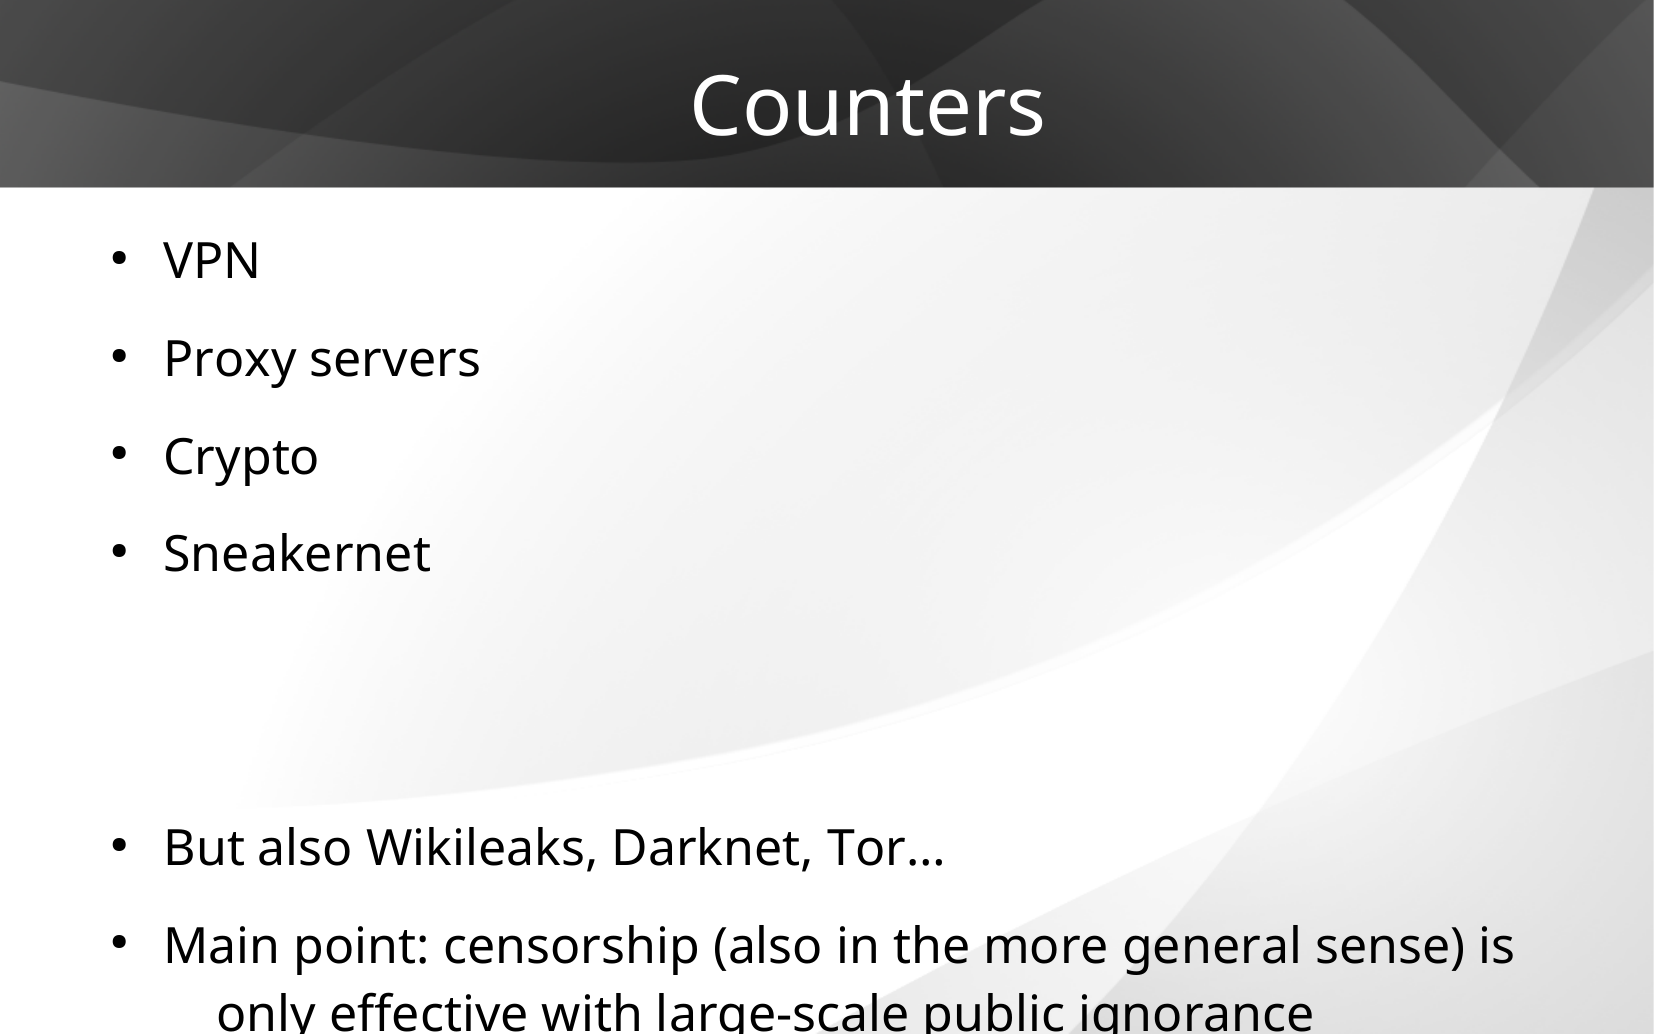

# Counters
VPN
Proxy servers
Crypto
Sneakernet
But also Wikileaks, Darknet, Tor…
Main point: censorship (also in the more general sense) is only effective with large-scale public ignorance